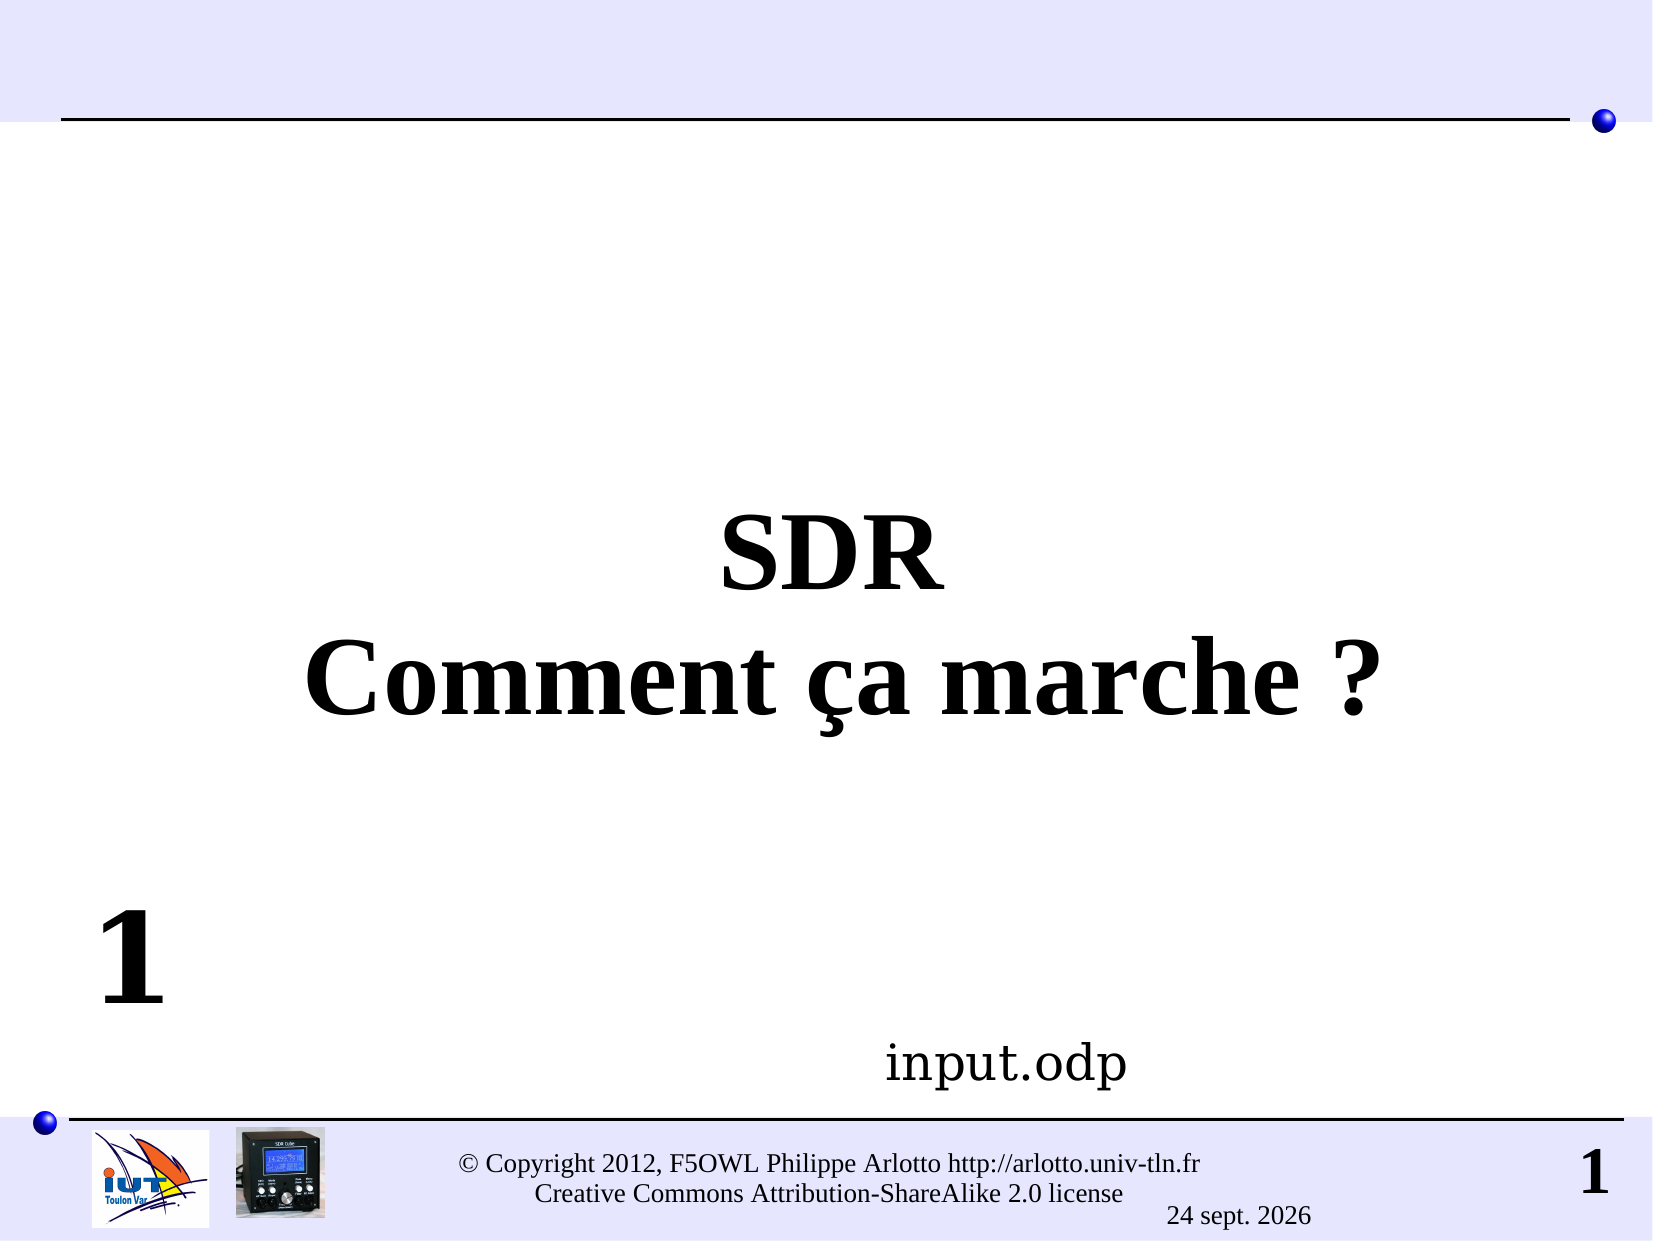

#
SDR
Comment ça marche ?
1
input.odp